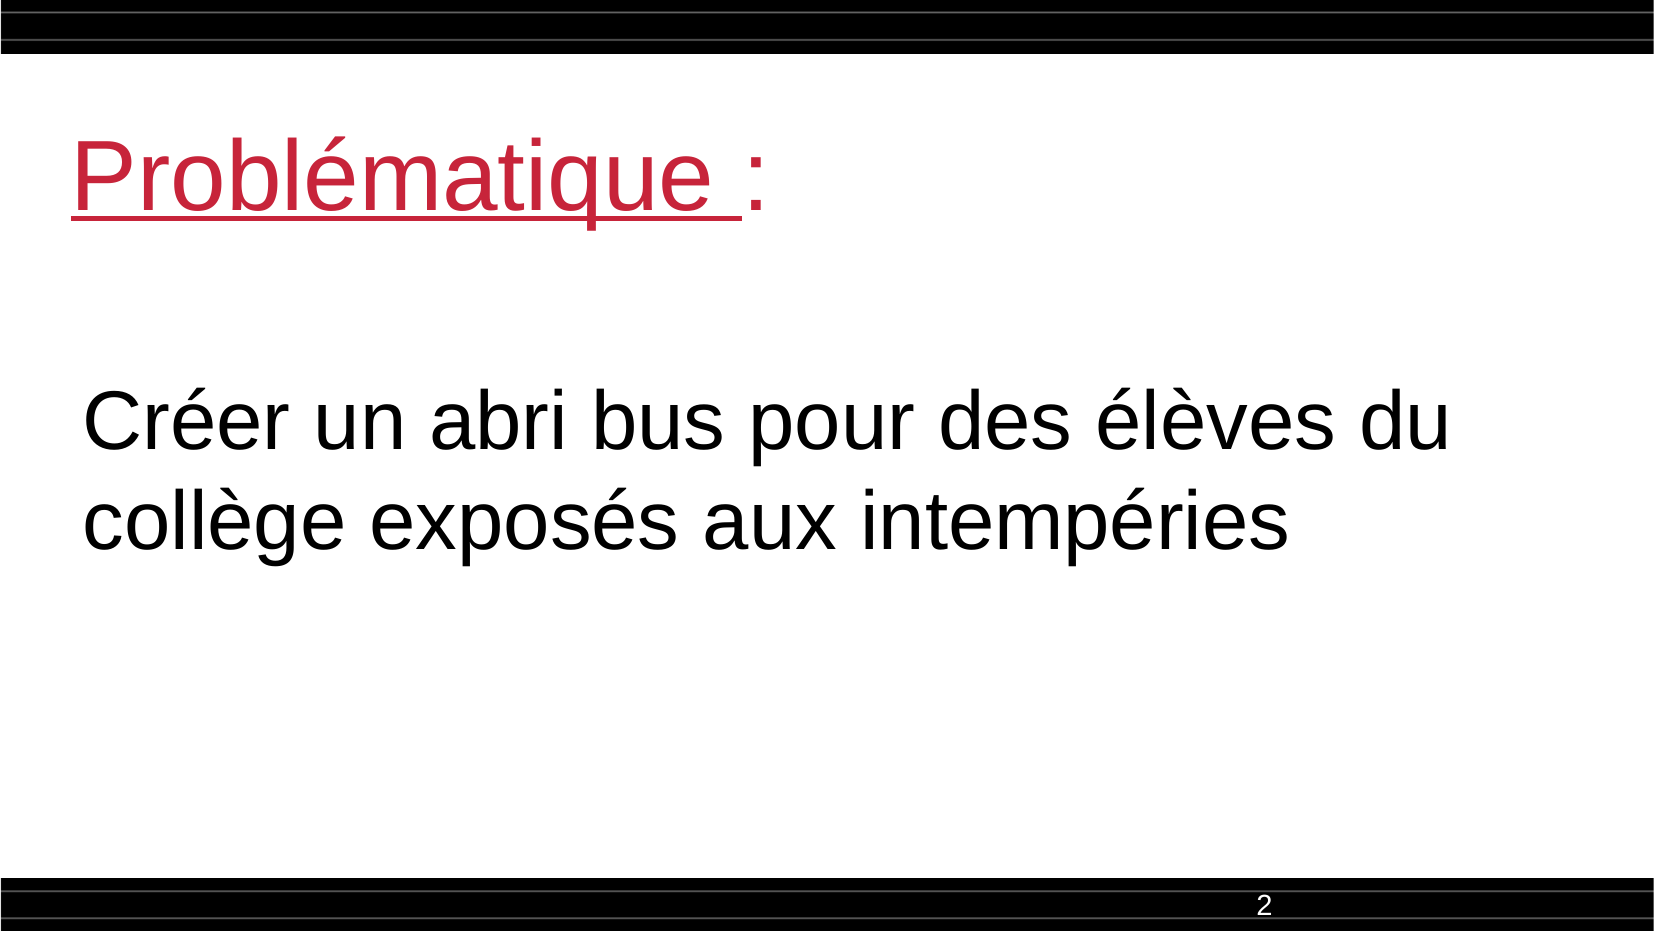

# Problématique :
Créer un abri bus pour des élèves du collège exposés aux intempéries